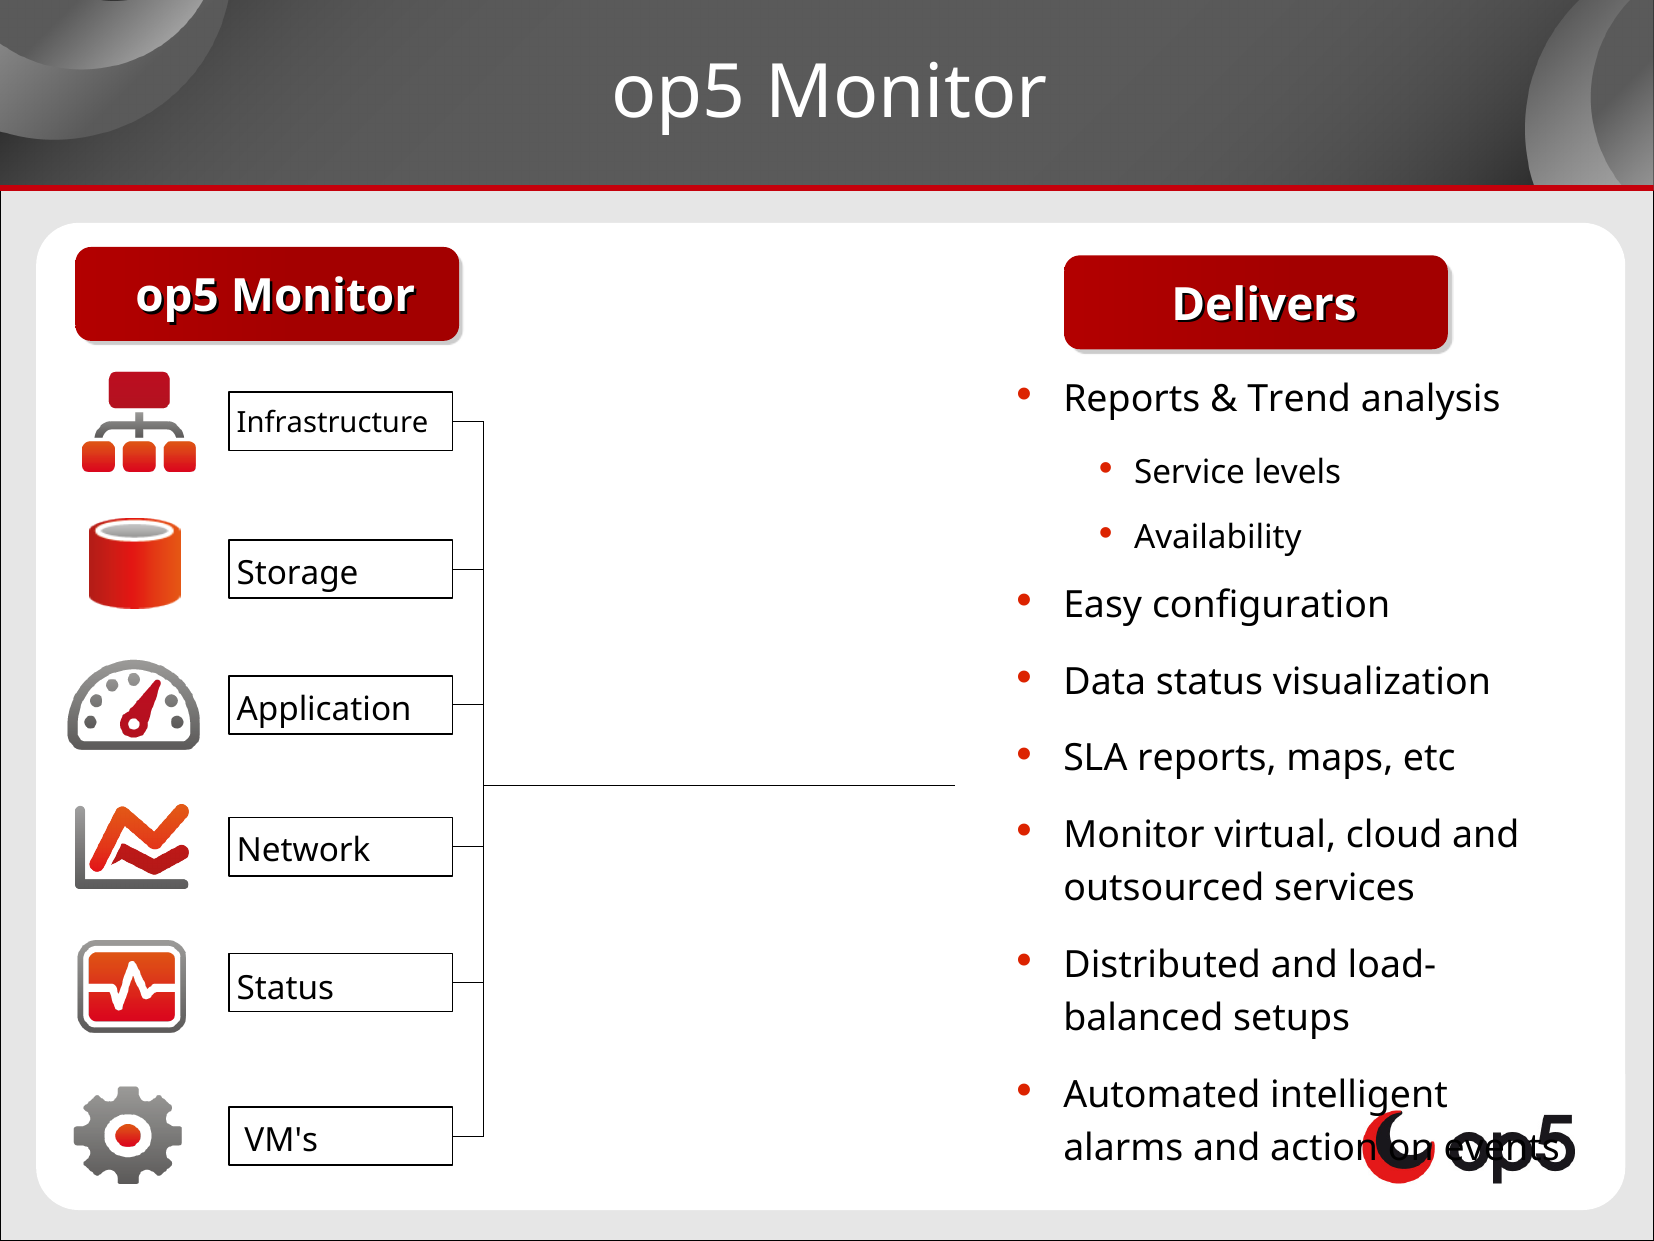

# op5 Monitor
op5 Monitor
Delivers
Reports & Trend analysis
Service levels
Availability
Easy configuration
Data status visualization
SLA reports, maps, etc
Monitor virtual, cloud and outsourced services
Distributed and load-balanced setups
Automated intelligent alarms and action on events
Infrastructure
Storage
Application
Network
Status
VM's